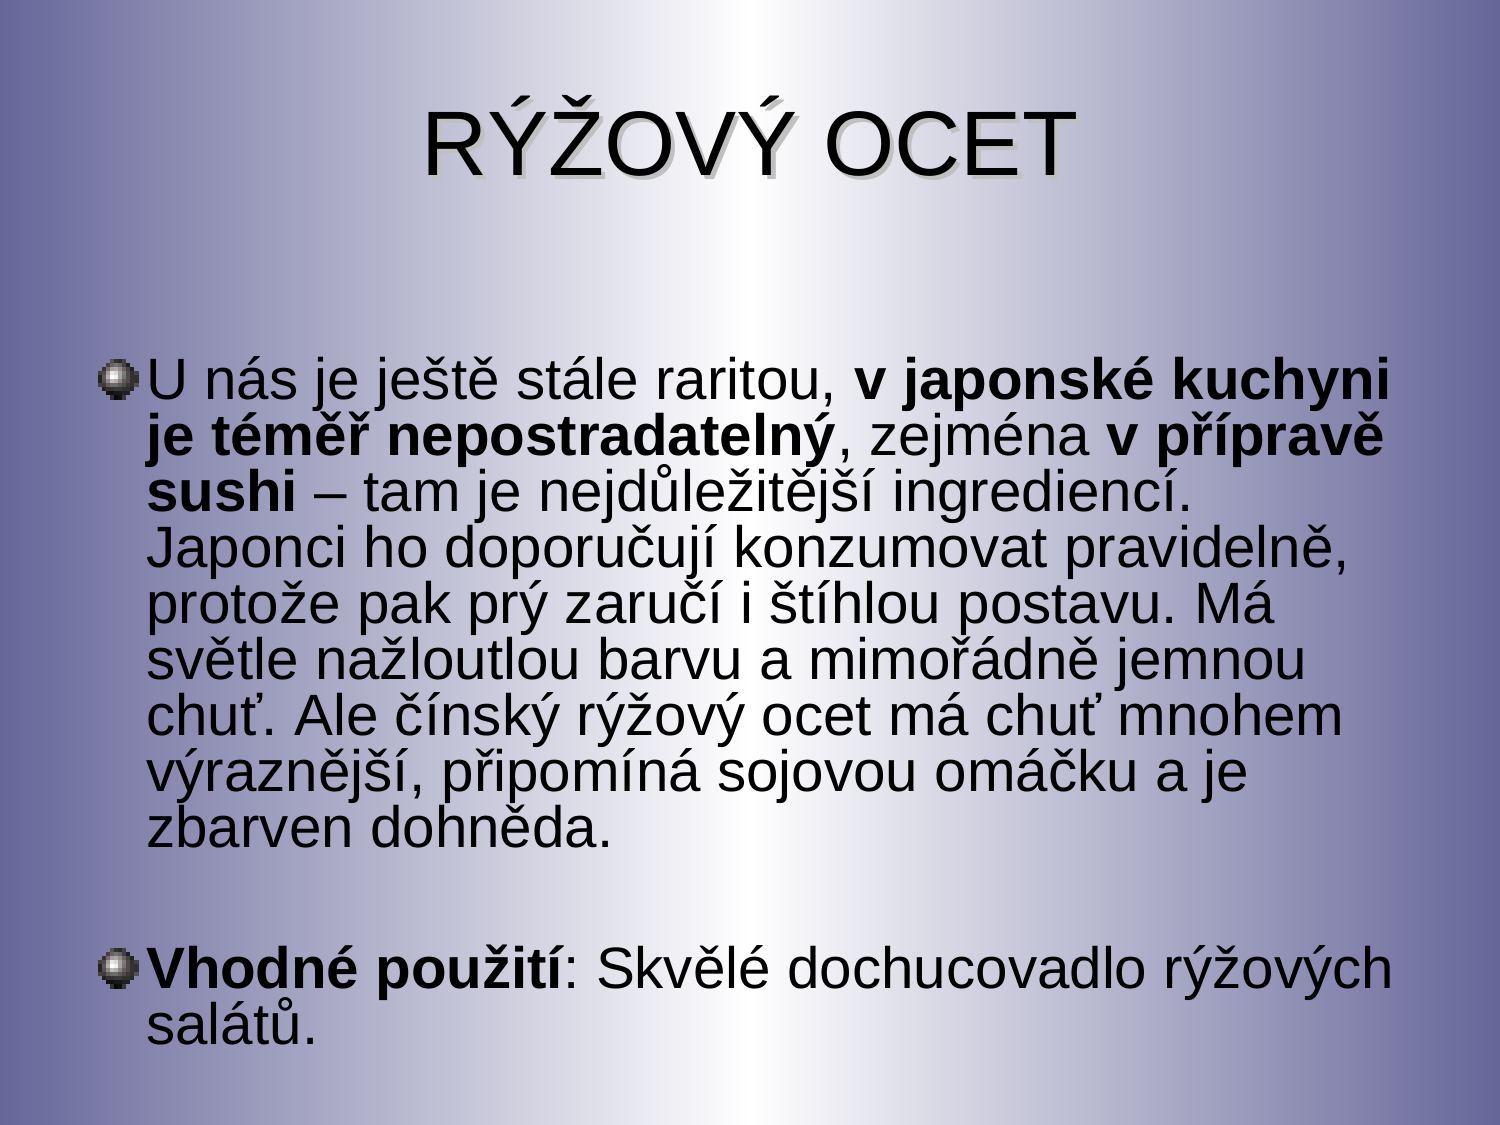

# RÝŽOVÝ OCET
U nás je ještě stále raritou, v japonské kuchyni je téměř nepostradatelný, zejména v přípravě sushi – tam je nejdůležitější ingrediencí. Japonci ho doporučují konzumovat pravidelně, protože pak prý zaručí i štíhlou postavu. Má světle nažloutlou barvu a mimořádně jemnou chuť. Ale čínský rýžový ocet má chuť mnohem výraznější, připomíná sojovou omáčku a je zbarven dohněda.
Vhodné použití: Skvělé dochucovadlo rýžových salátů.